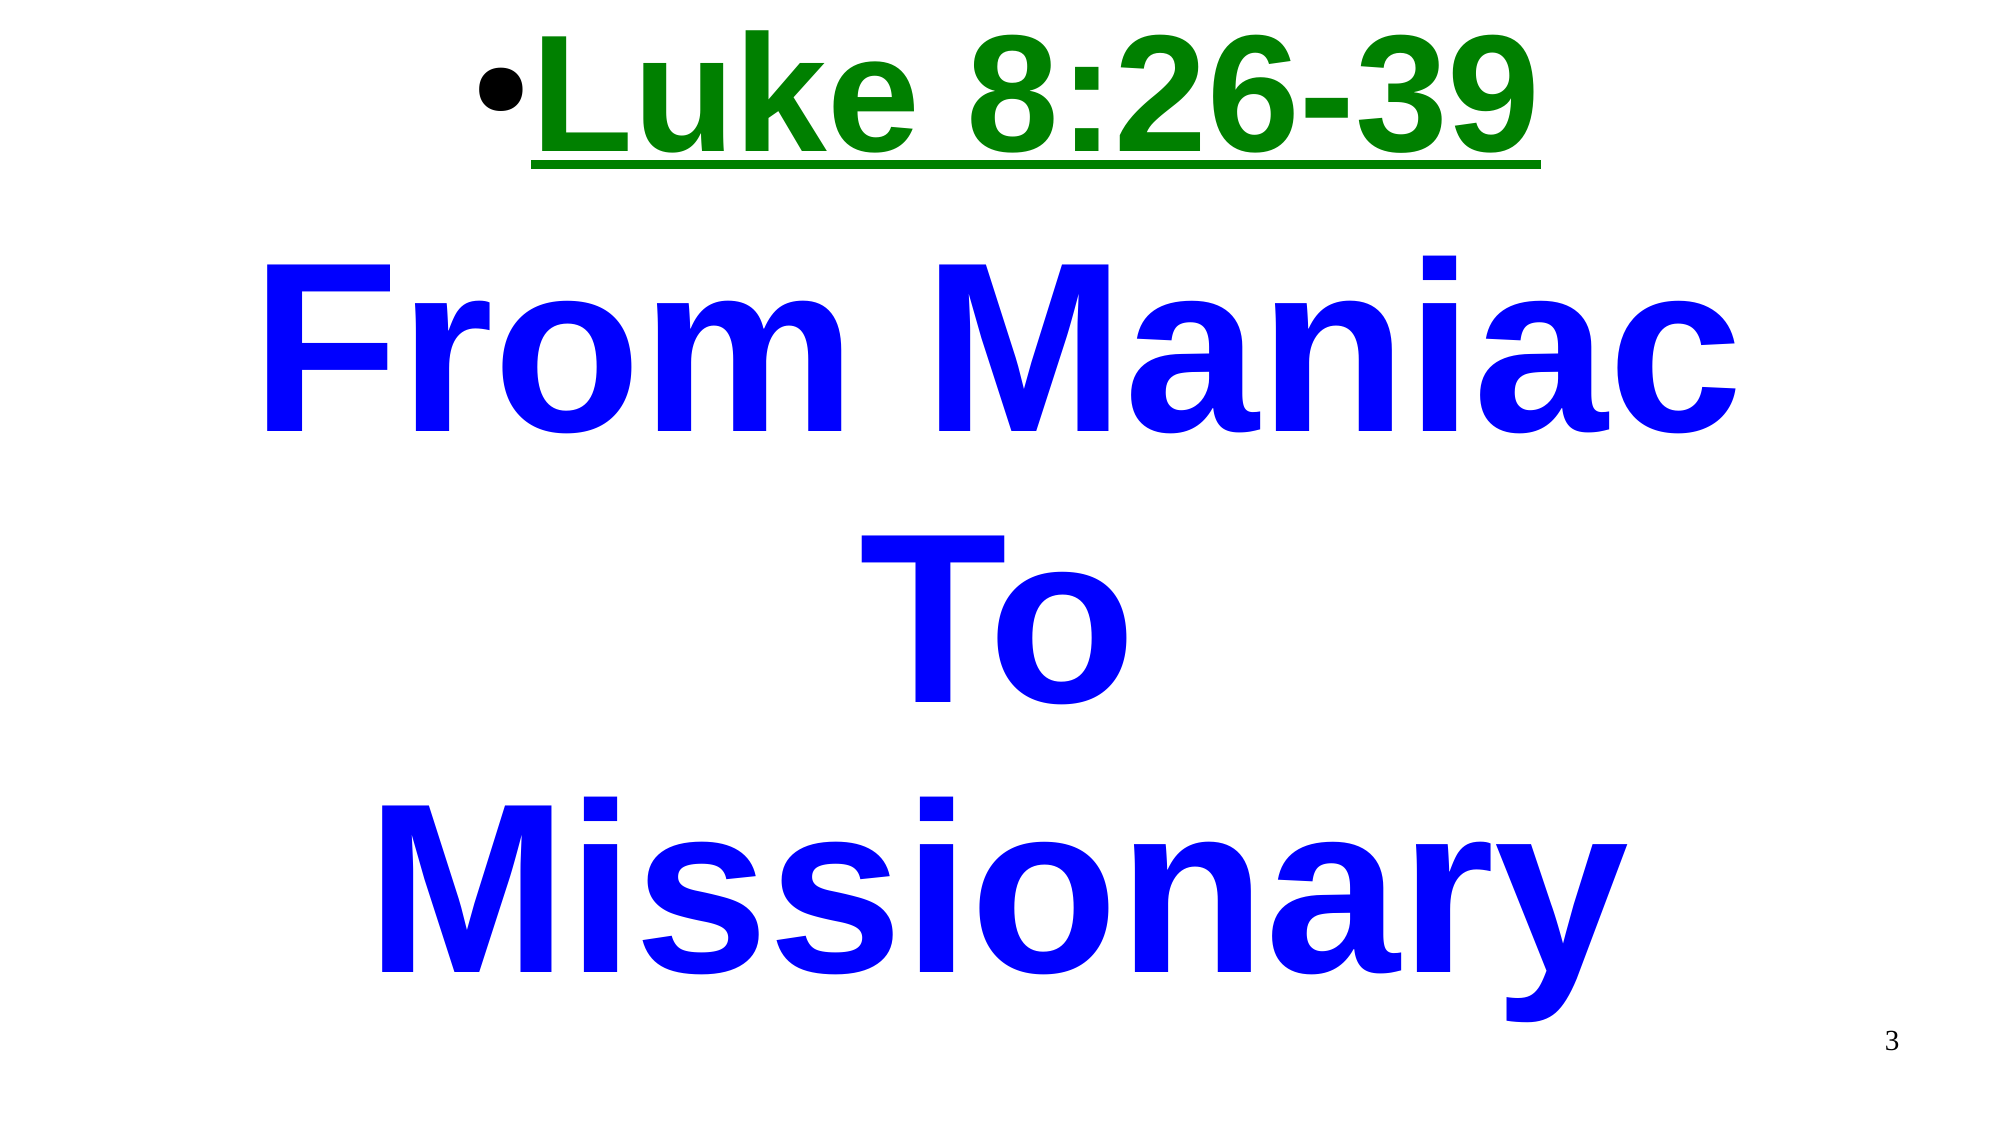

# Luke 8:26-39
From Maniac
To
Missionary
3